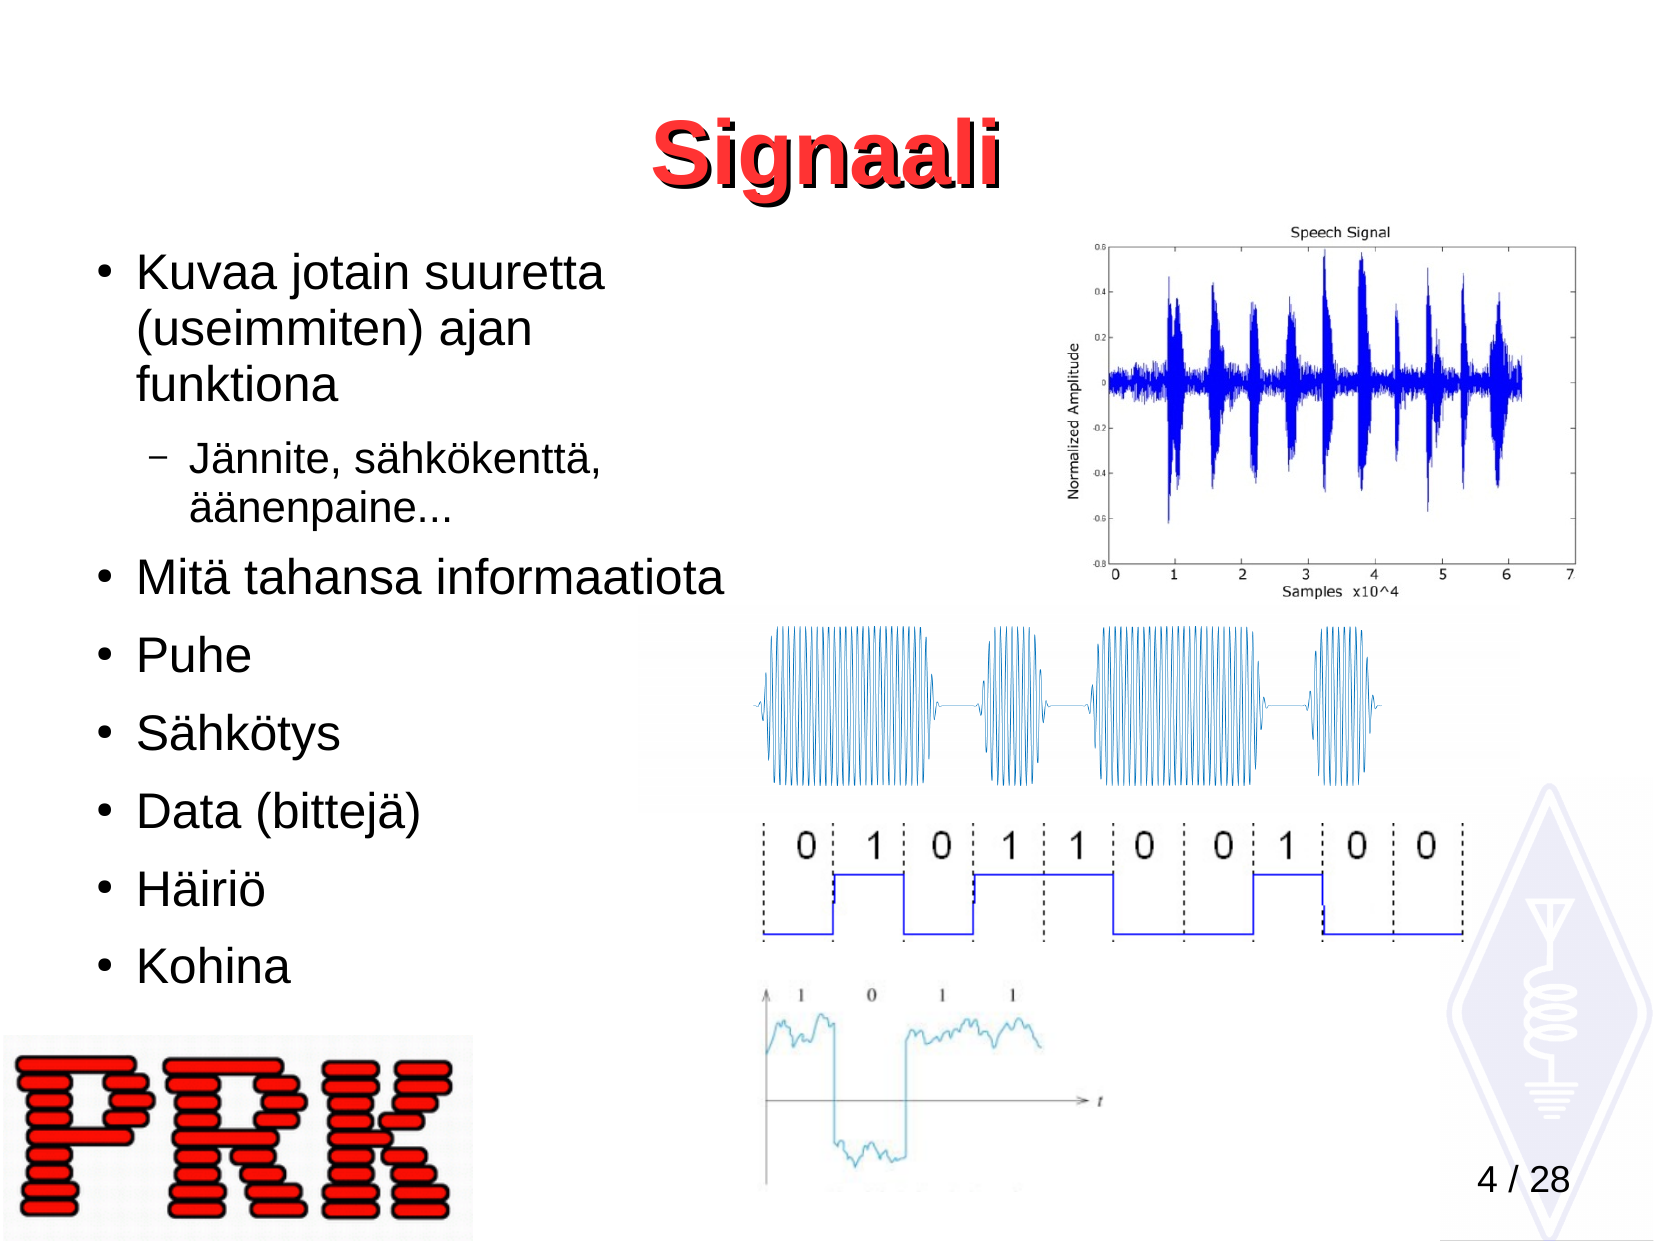

# Signaali
Kuvaa jotain suuretta (useimmiten) ajan funktiona
Jännite, sähkökenttä, äänenpaine...
Mitä tahansa informaatiota
Puhe
Sähkötys
Data (bittejä)
Häiriö
Kohina
4